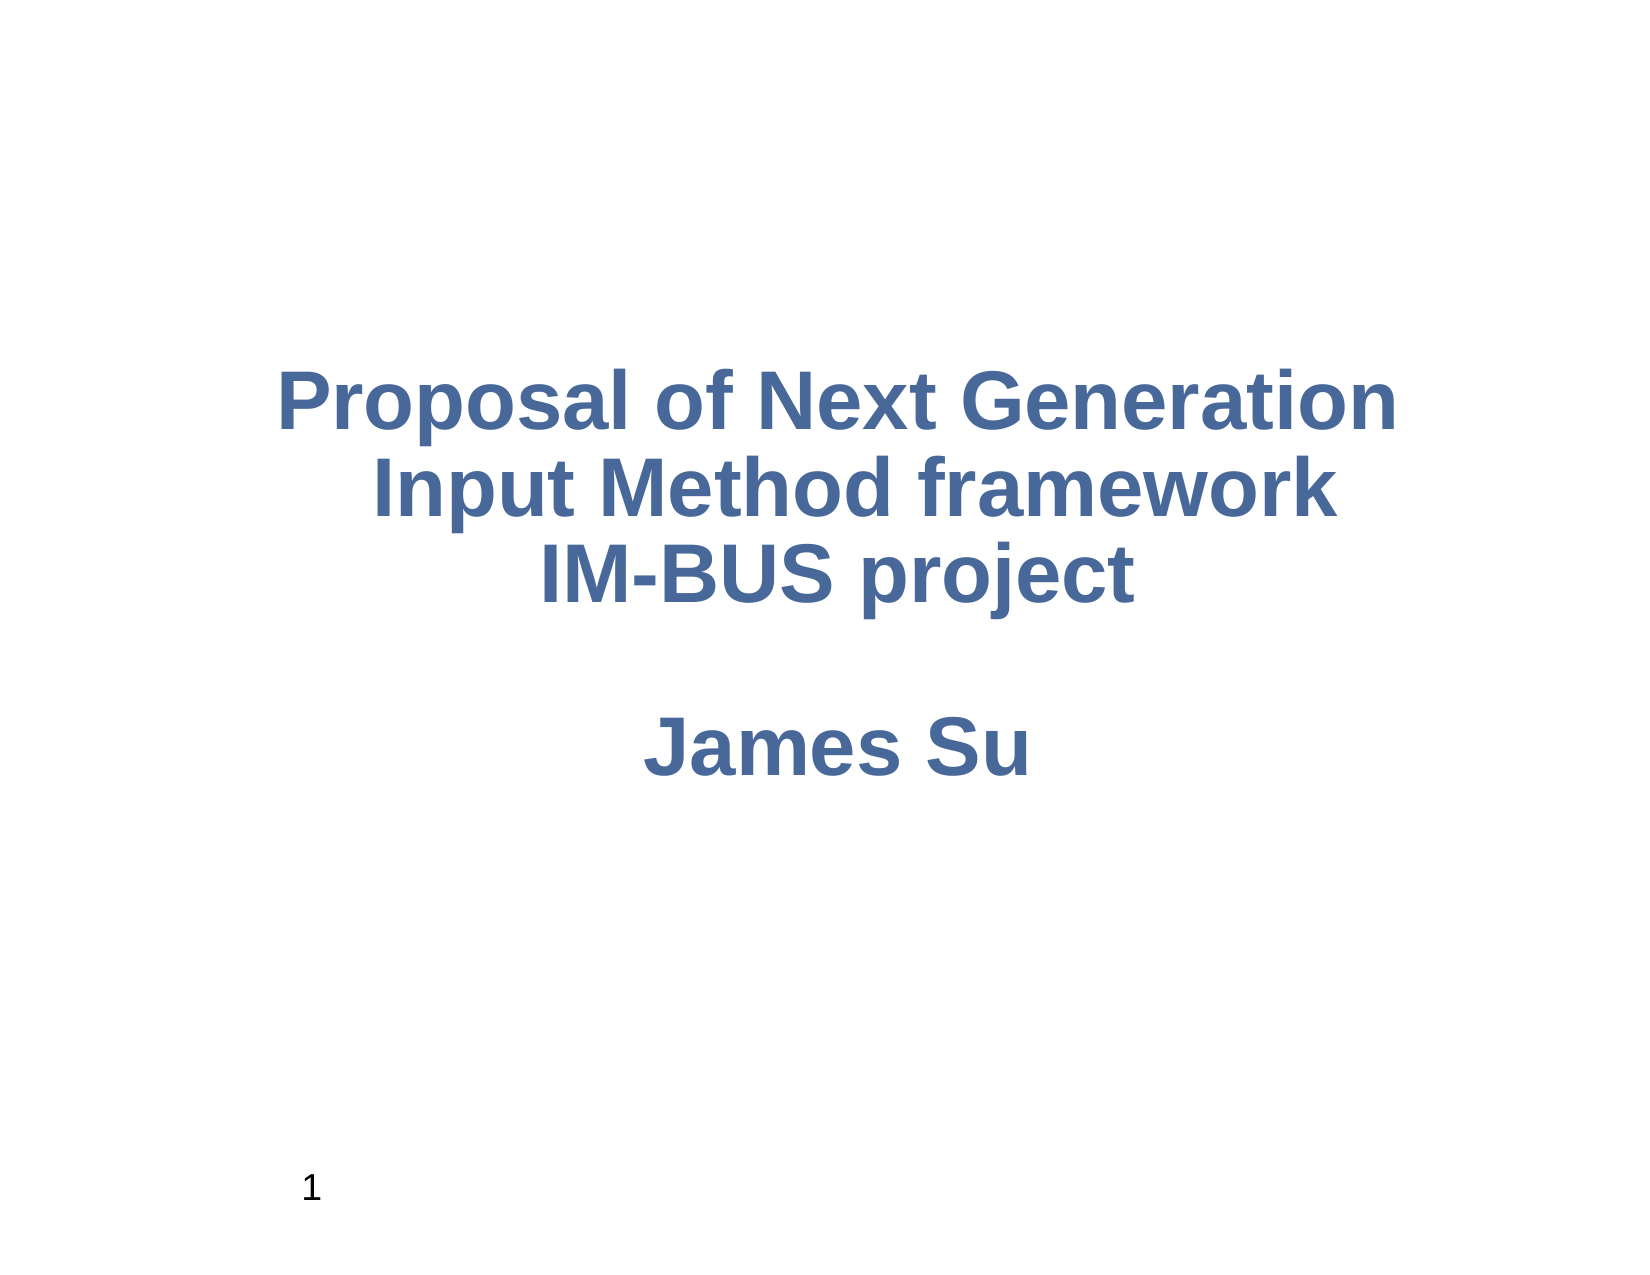

# Proposal of Next Generation Input Method framework
IM-BUS project
James Su